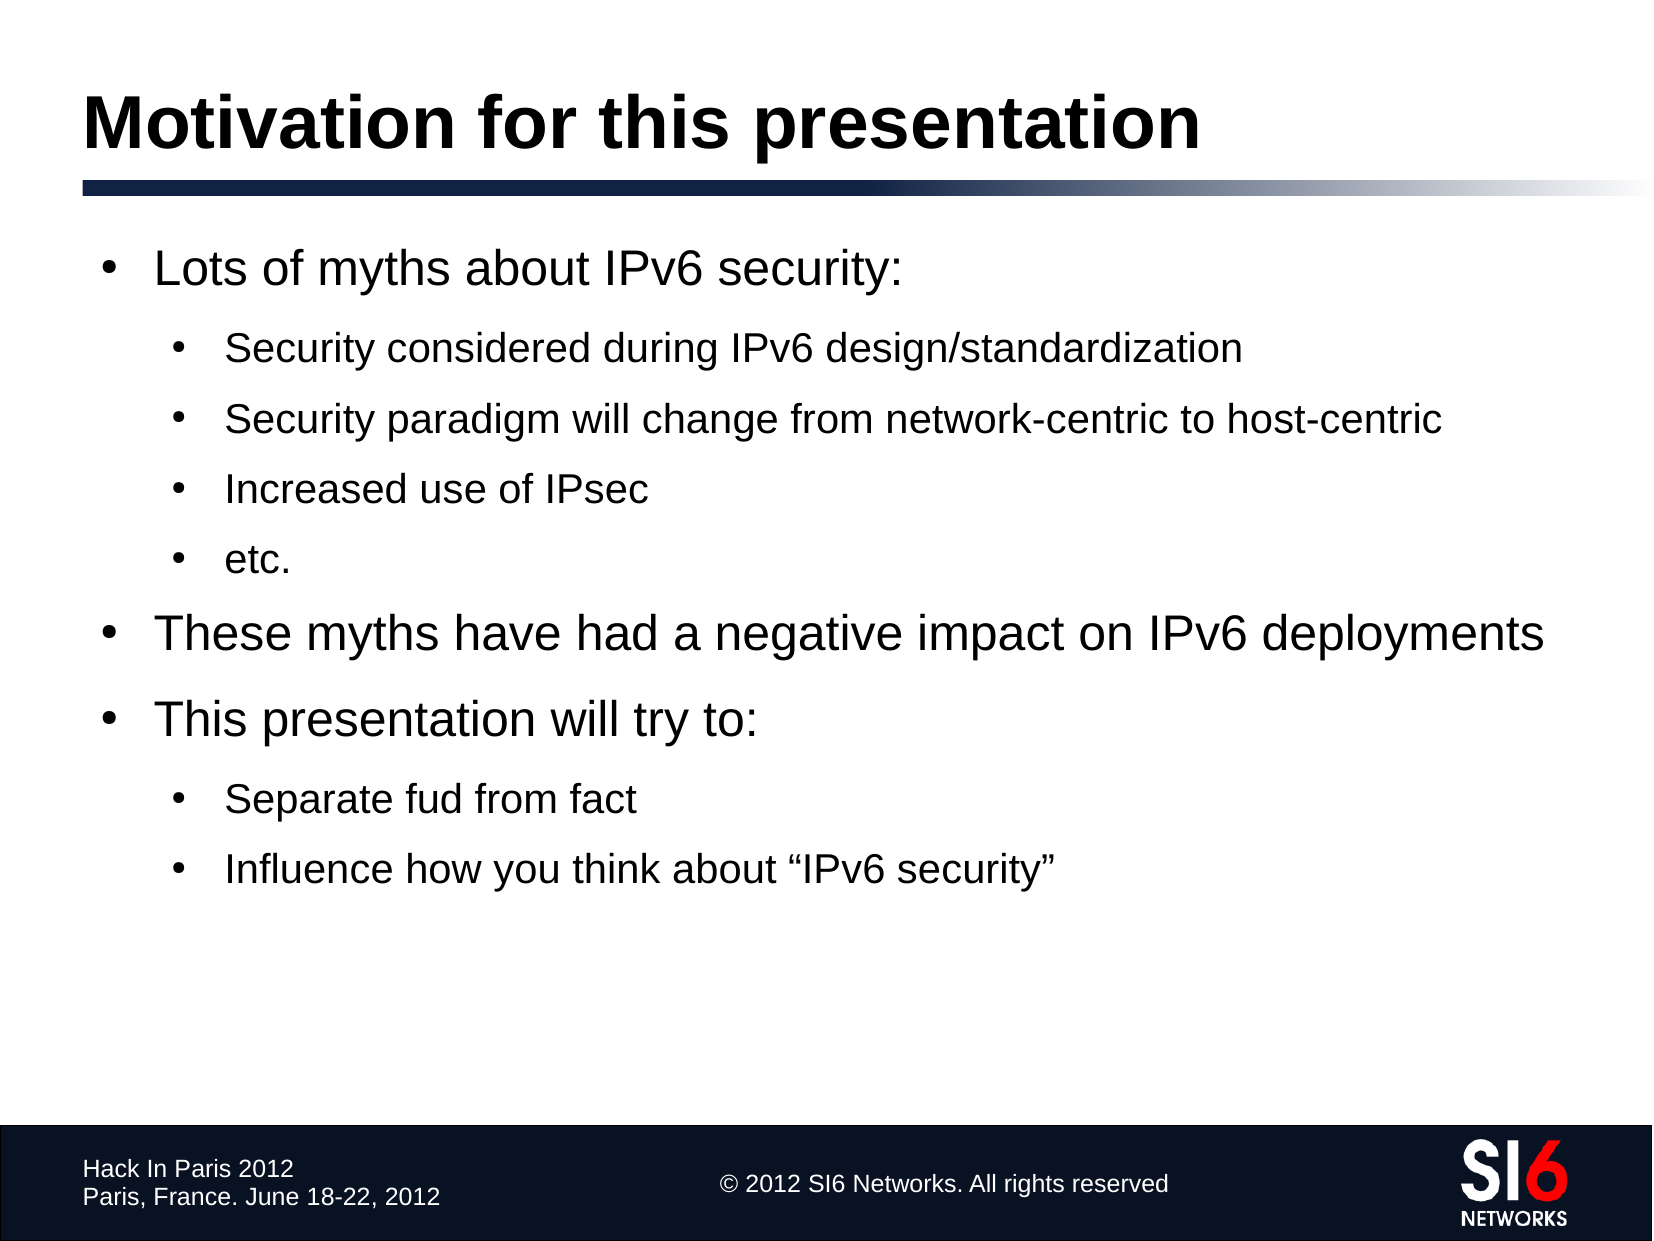

# Motivation for this presentation
Lots of myths about IPv6 security:
Security considered during IPv6 design/standardization
Security paradigm will change from network-centric to host-centric
Increased use of IPsec
etc.
These myths have had a negative impact on IPv6 deployments
This presentation will try to:
Separate fud from fact
Influence how you think about “IPv6 security”
Congreso de Seguridad en Computo 2011